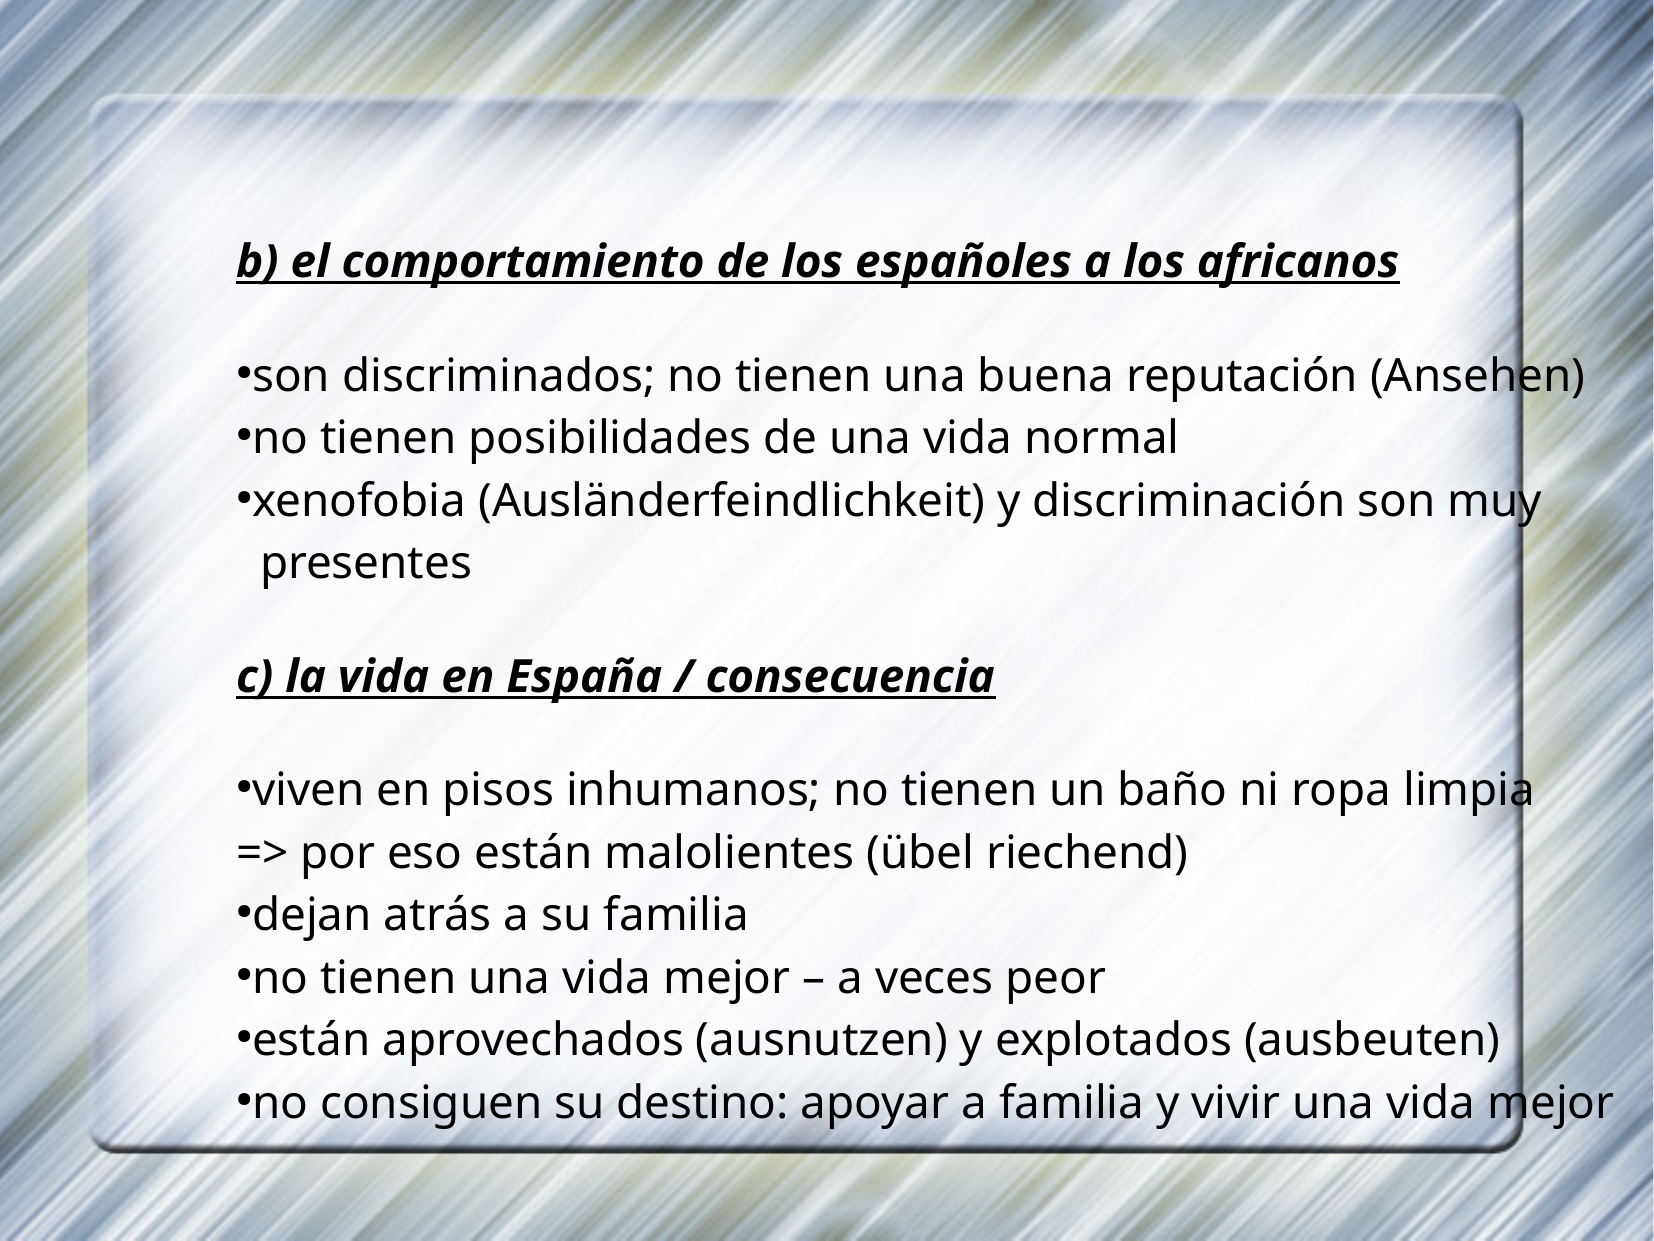

b) el comportamiento de los españoles a los africanos
son discriminados; no tienen una buena reputación (Ansehen)
no tienen posibilidades de una vida normal
xenofobia (Ausländerfeindlichkeit) y discriminación son muy
 presentes
c) la vida en España / consecuencia
viven en pisos inhumanos; no tienen un baño ni ropa limpia
=> por eso están malolientes (übel riechend)
dejan atrás a su familia
no tienen una vida mejor – a veces peor
están aprovechados (ausnutzen) y explotados (ausbeuten)
no consiguen su destino: apoyar a familia y vivir una vida mejor